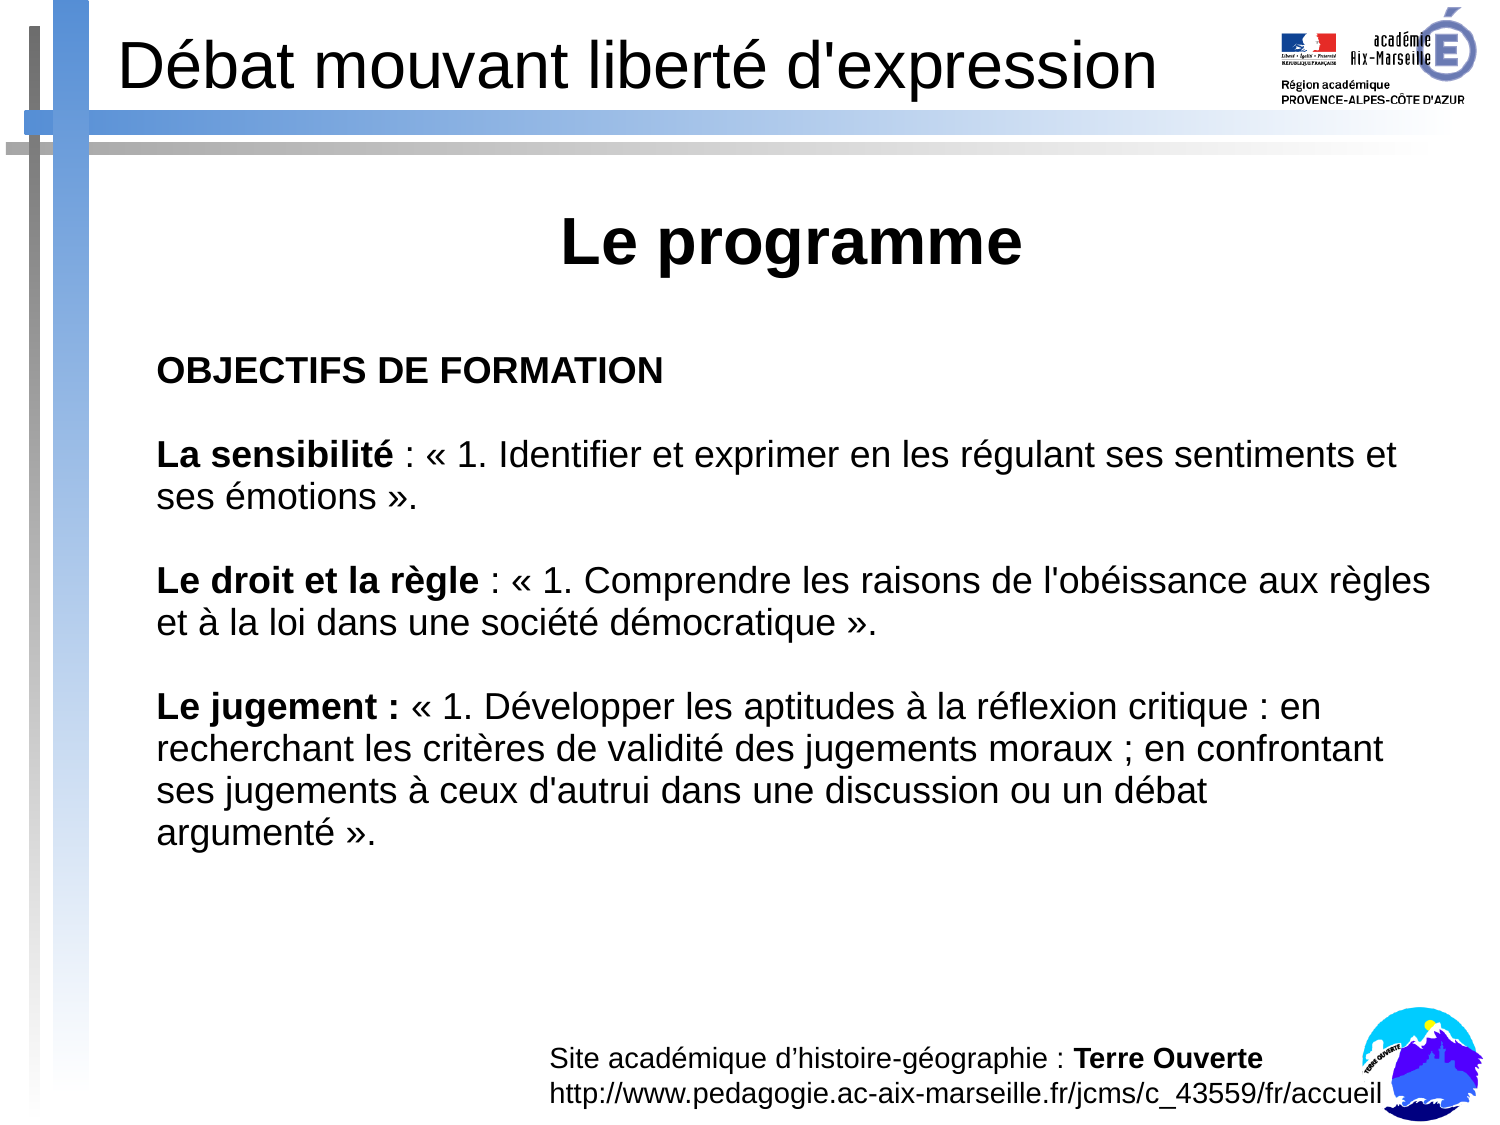

Débat mouvant liberté d'expression
Le programme
OBJECTIFS DE FORMATION
La sensibilité : « 1. Identifier et exprimer en les régulant ses sentiments et ses émotions ».
Le droit et la règle : « 1. Comprendre les raisons de l'obéissance aux règles et à la loi dans une société démocratique ».
Le jugement : « 1. Développer les aptitudes à la réflexion critique : en recherchant les critères de validité des jugements moraux ; en confrontant ses jugements à ceux d'autrui dans une discussion ou un débat argumenté ».
Site académique d’histoire-géographie : Terre Ouverte
http://www.pedagogie.ac-aix-marseille.fr/jcms/c_43559/fr/accueil